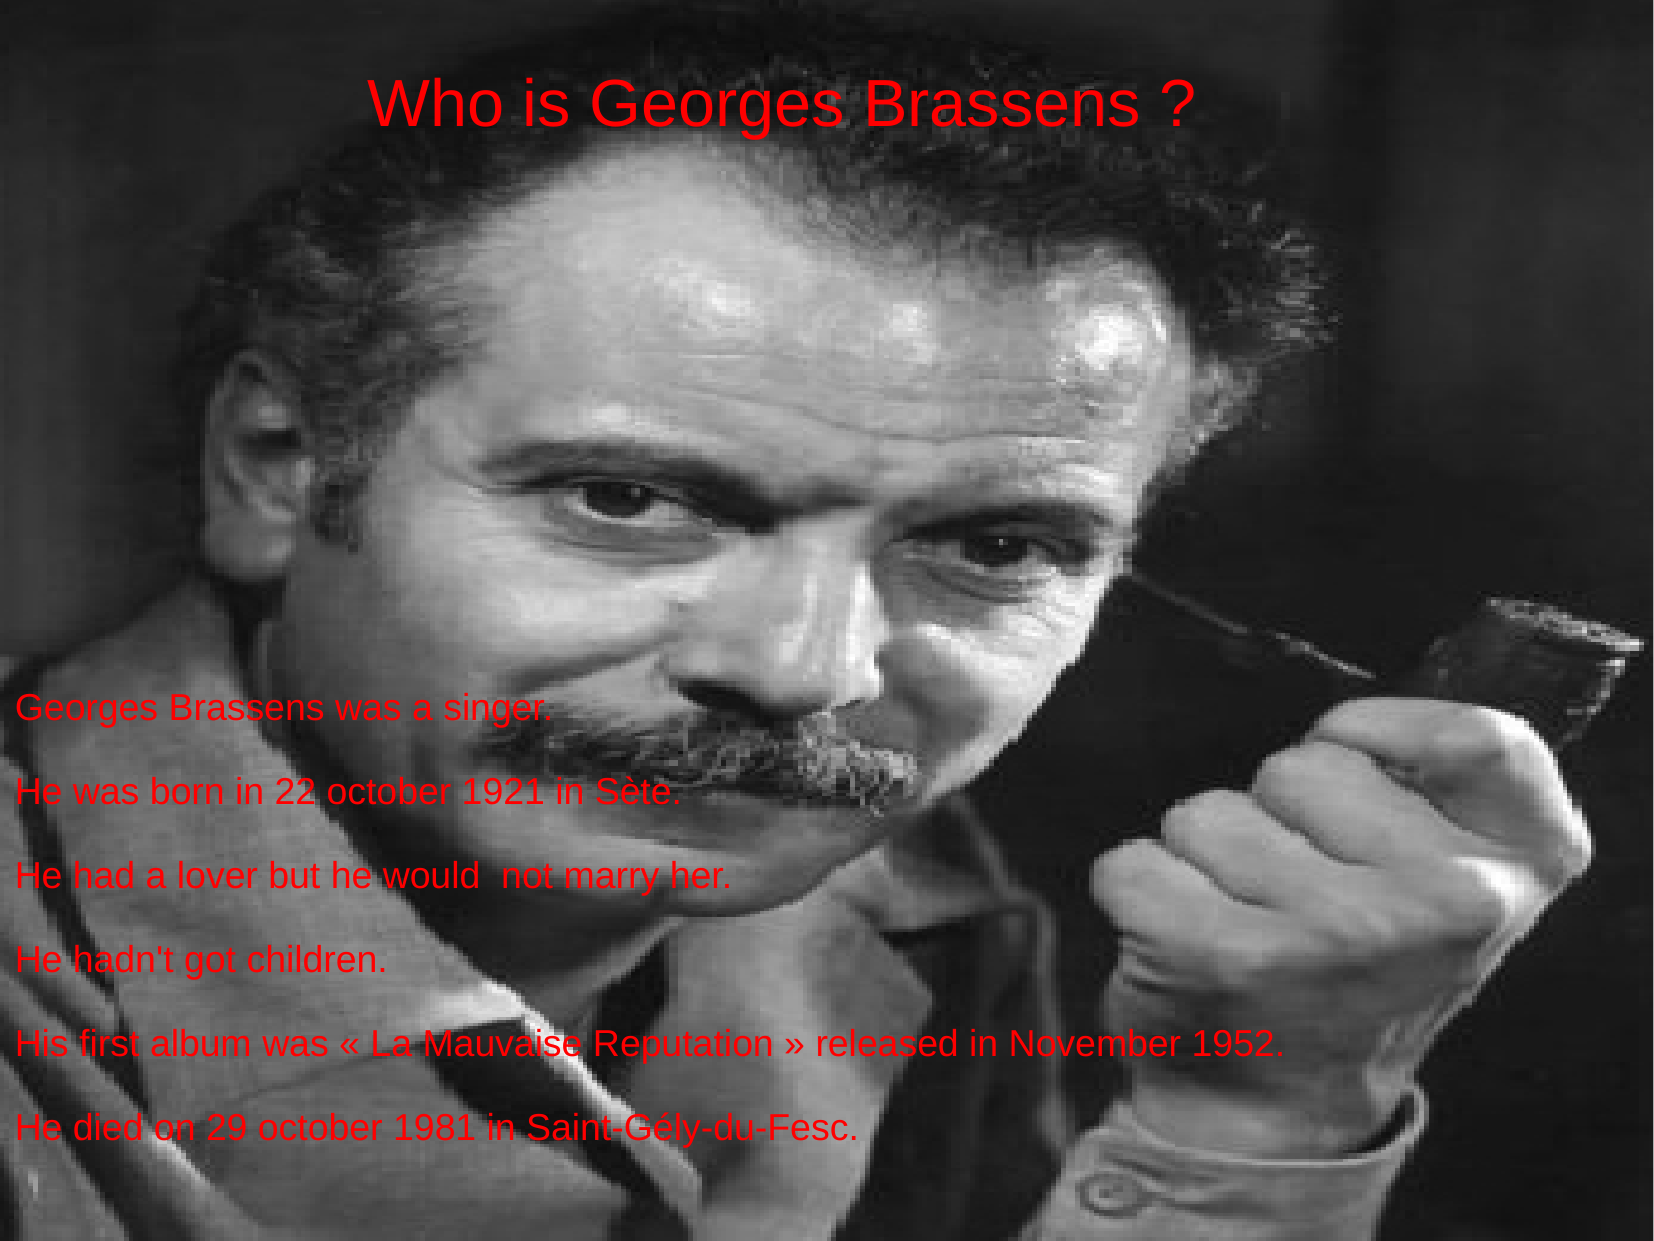

Who is Georges Brassens ?
Georges Brassens was a singer.
He was born in 22 october 1921 in Sète.
He had a lover but he would not marry her.
He hadn't got children.
His first album was « La Mauvaise Reputation » released in November 1952.
He died on 29 october 1981 in Saint-Gély-du-Fesc.